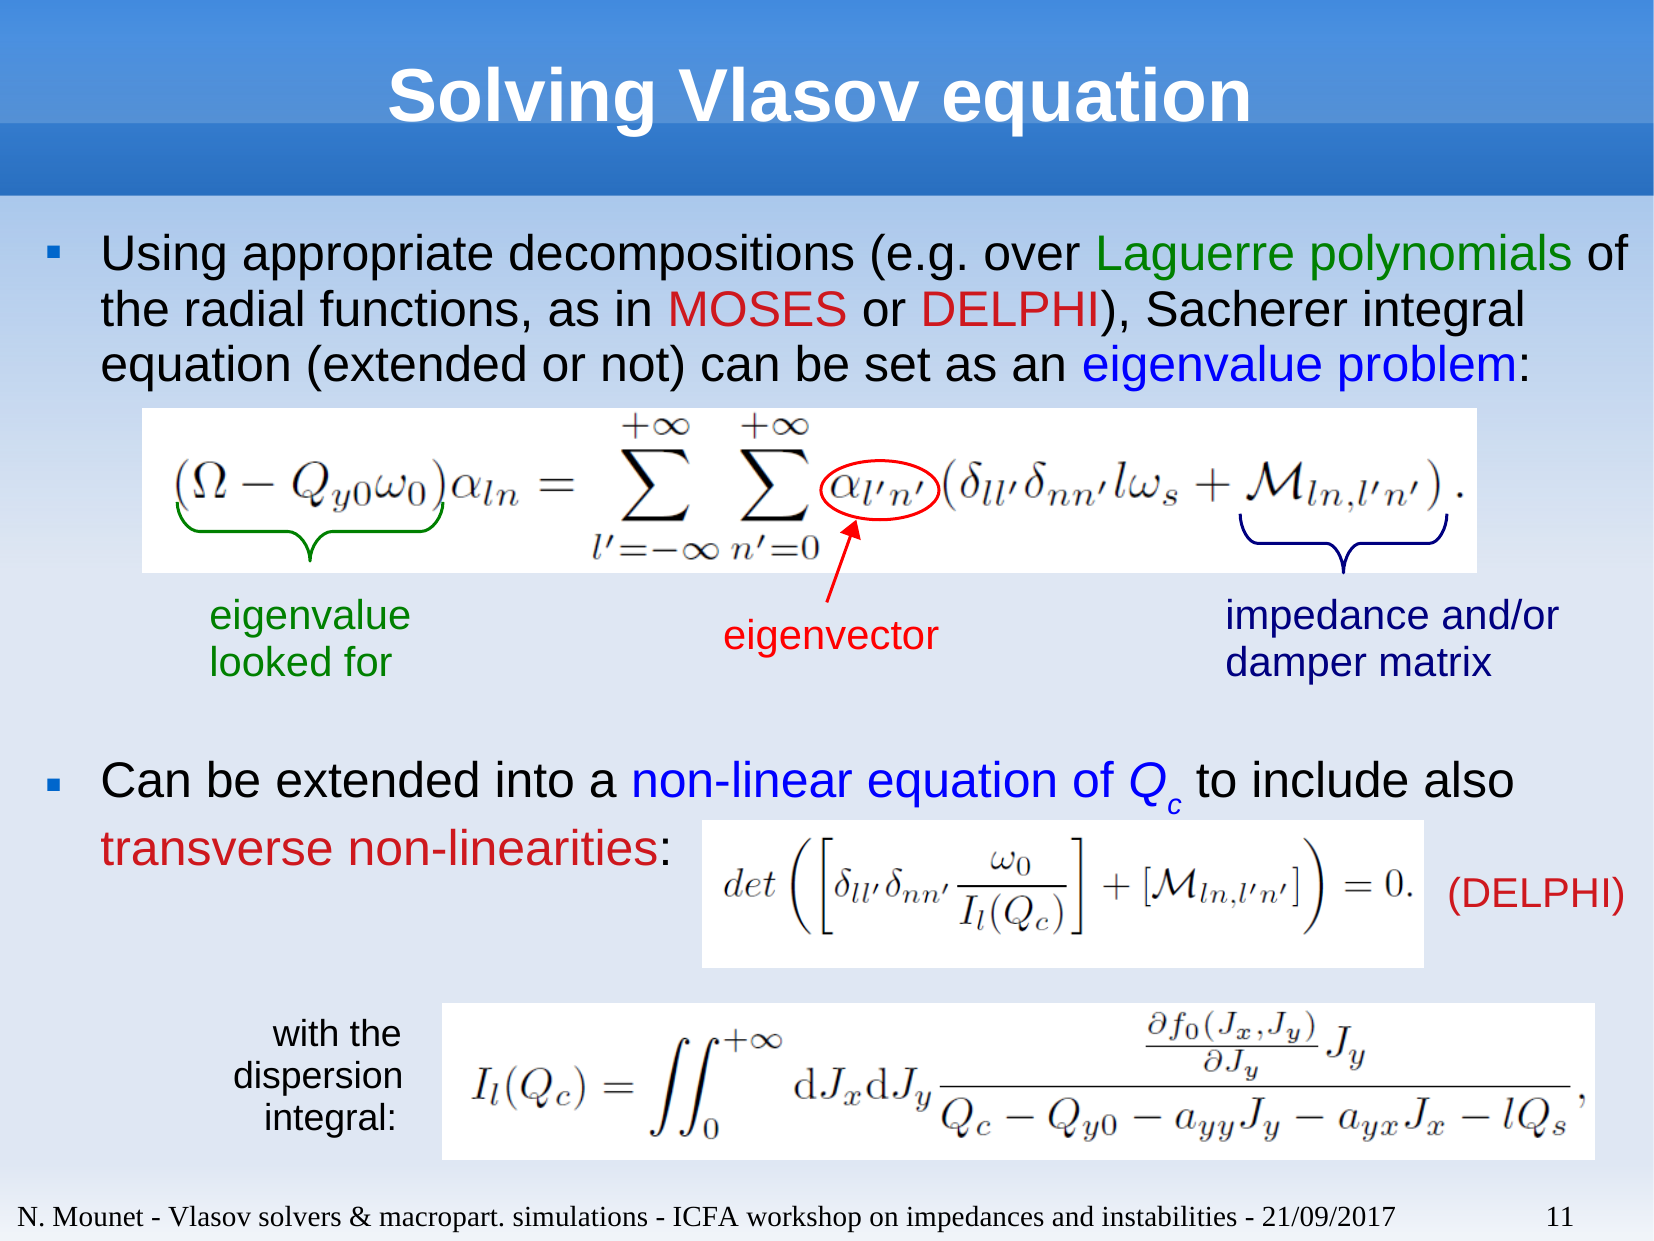

Solving Vlasov equation
# Using appropriate decompositions (e.g. over Laguerre polynomials of the radial functions, as in MOSES or DELPHI), Sacherer integral equation (extended or not) can be set as an eigenvalue problem:
Can be extended into a non-linear equation of Qc to include also transverse non-linearities:
eigenvalue looked for
impedance and/or damper matrix
eigenvector
(DELPHI)
with the
dispersion 	integral:
N. Mounet - Vlasov solvers & macropart. simulations - ICFA workshop on impedances and instabilities - 21/09/2017
11